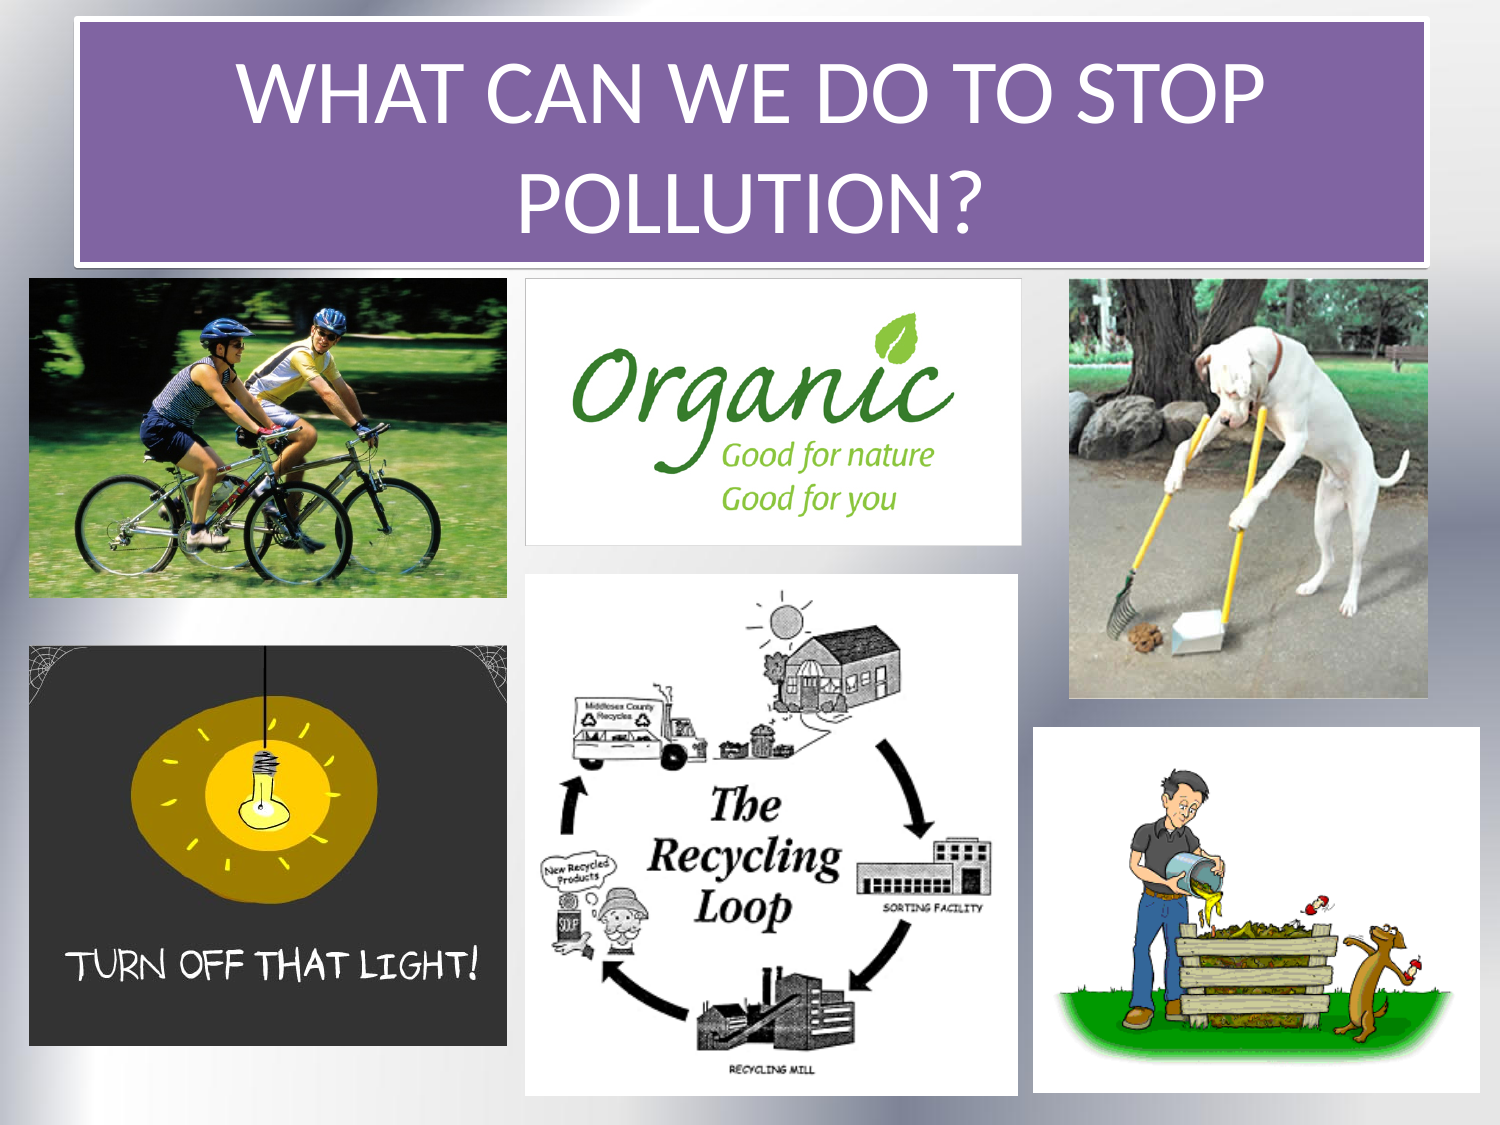

# WHAT CAN WE DO TO STOP POLLUTION?